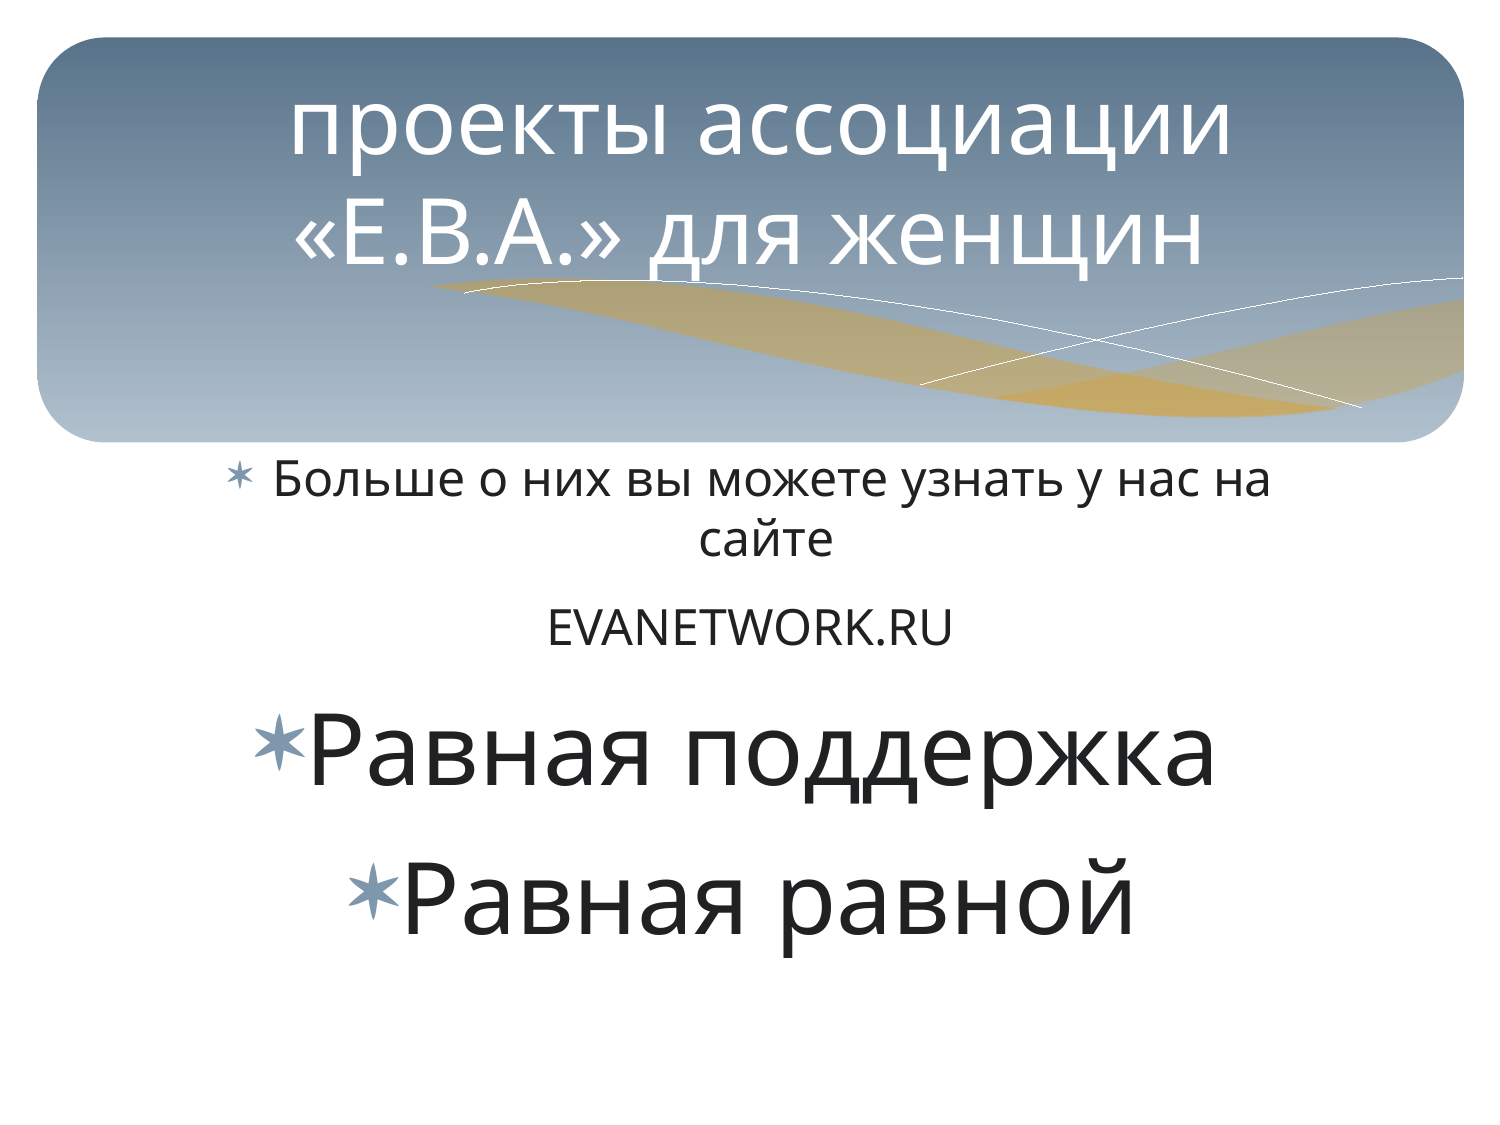

проекты ассоциации
«Е.В.А.» для женщин
# Больше о них вы можете узнать у нас на сайте
EVANETWORK.RU
Равная поддержка
Равная равной